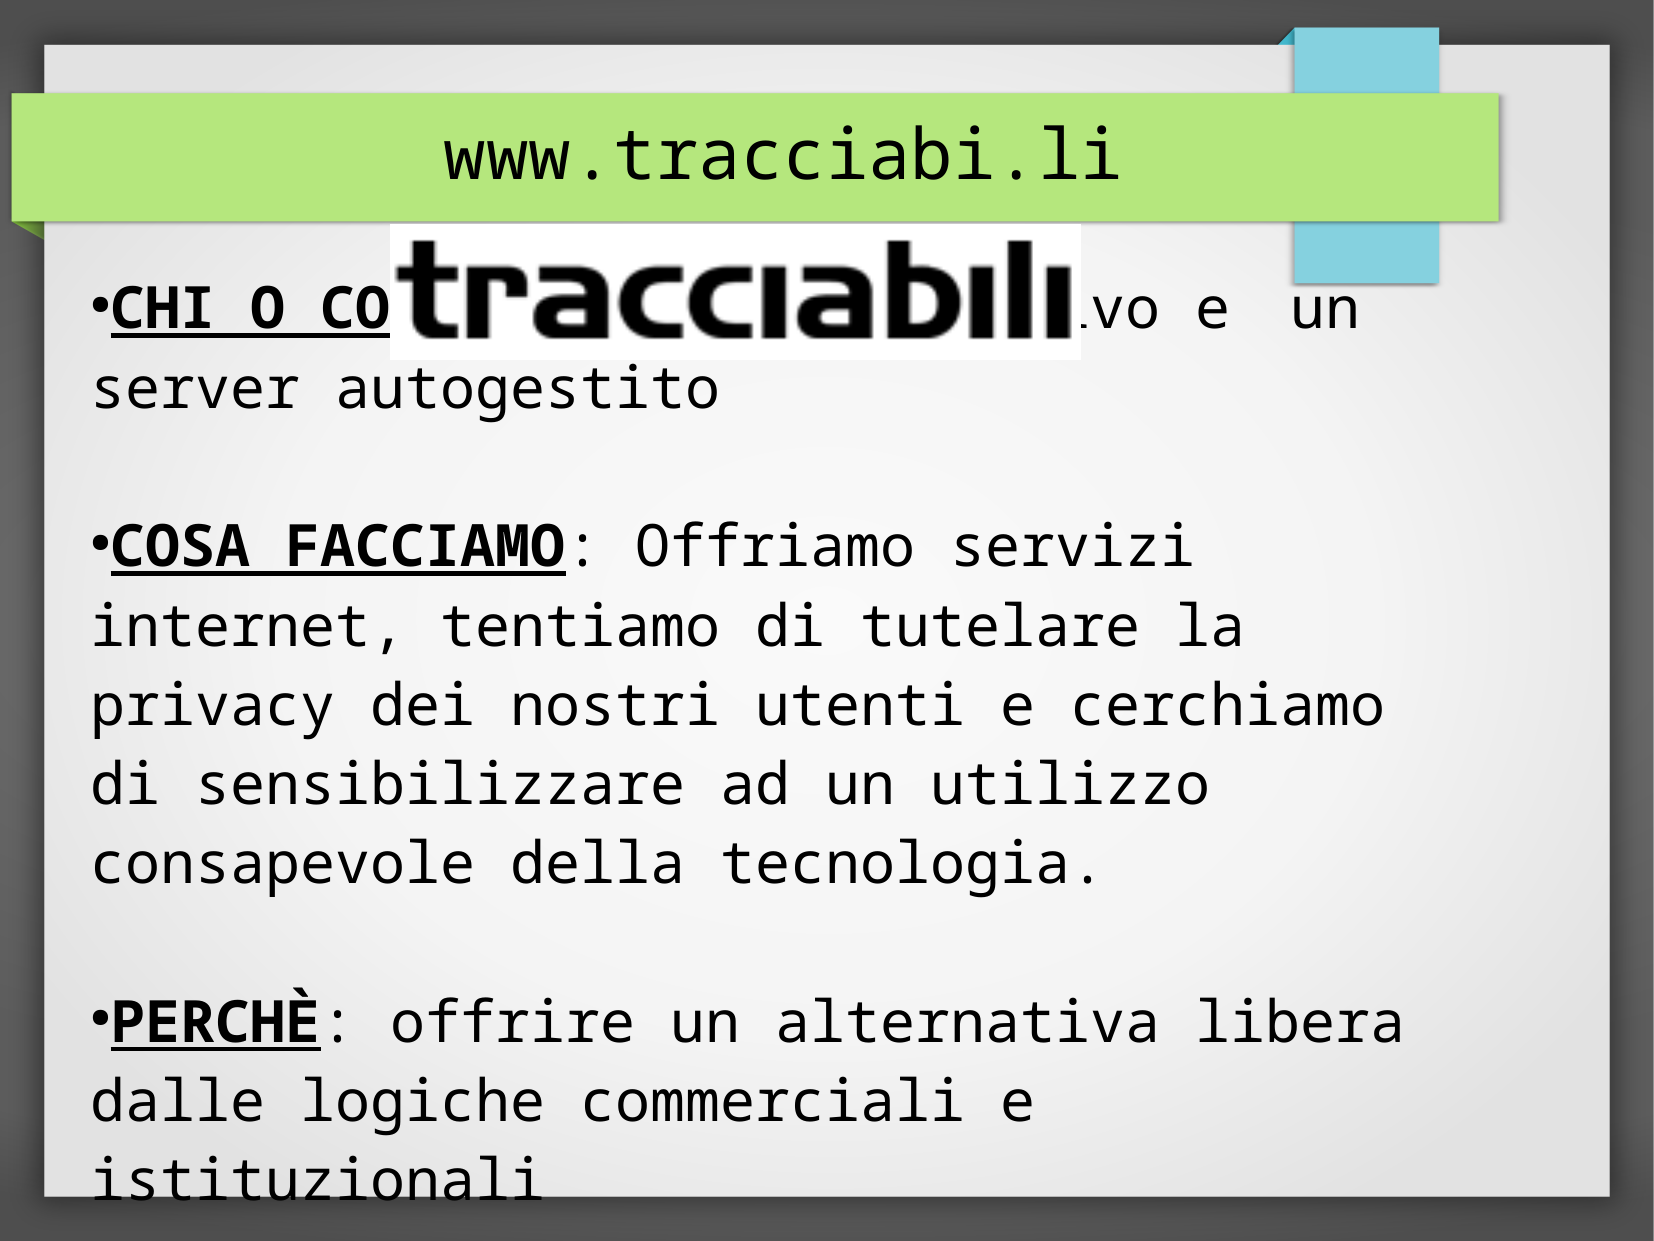

www.tracciabi.li
# CHI O COSA SIAMO: Un colletivo e	un server autogestito
COSA FACCIAMO: Offriamo servizi internet, tentiamo di tutelare la privacy dei nostri utenti e cerchiamo di sensibilizzare ad un utilizzo consapevole della tecnologia.
PERCHÈ: offrire un alternativa libera dalle logiche commerciali e istituzionali